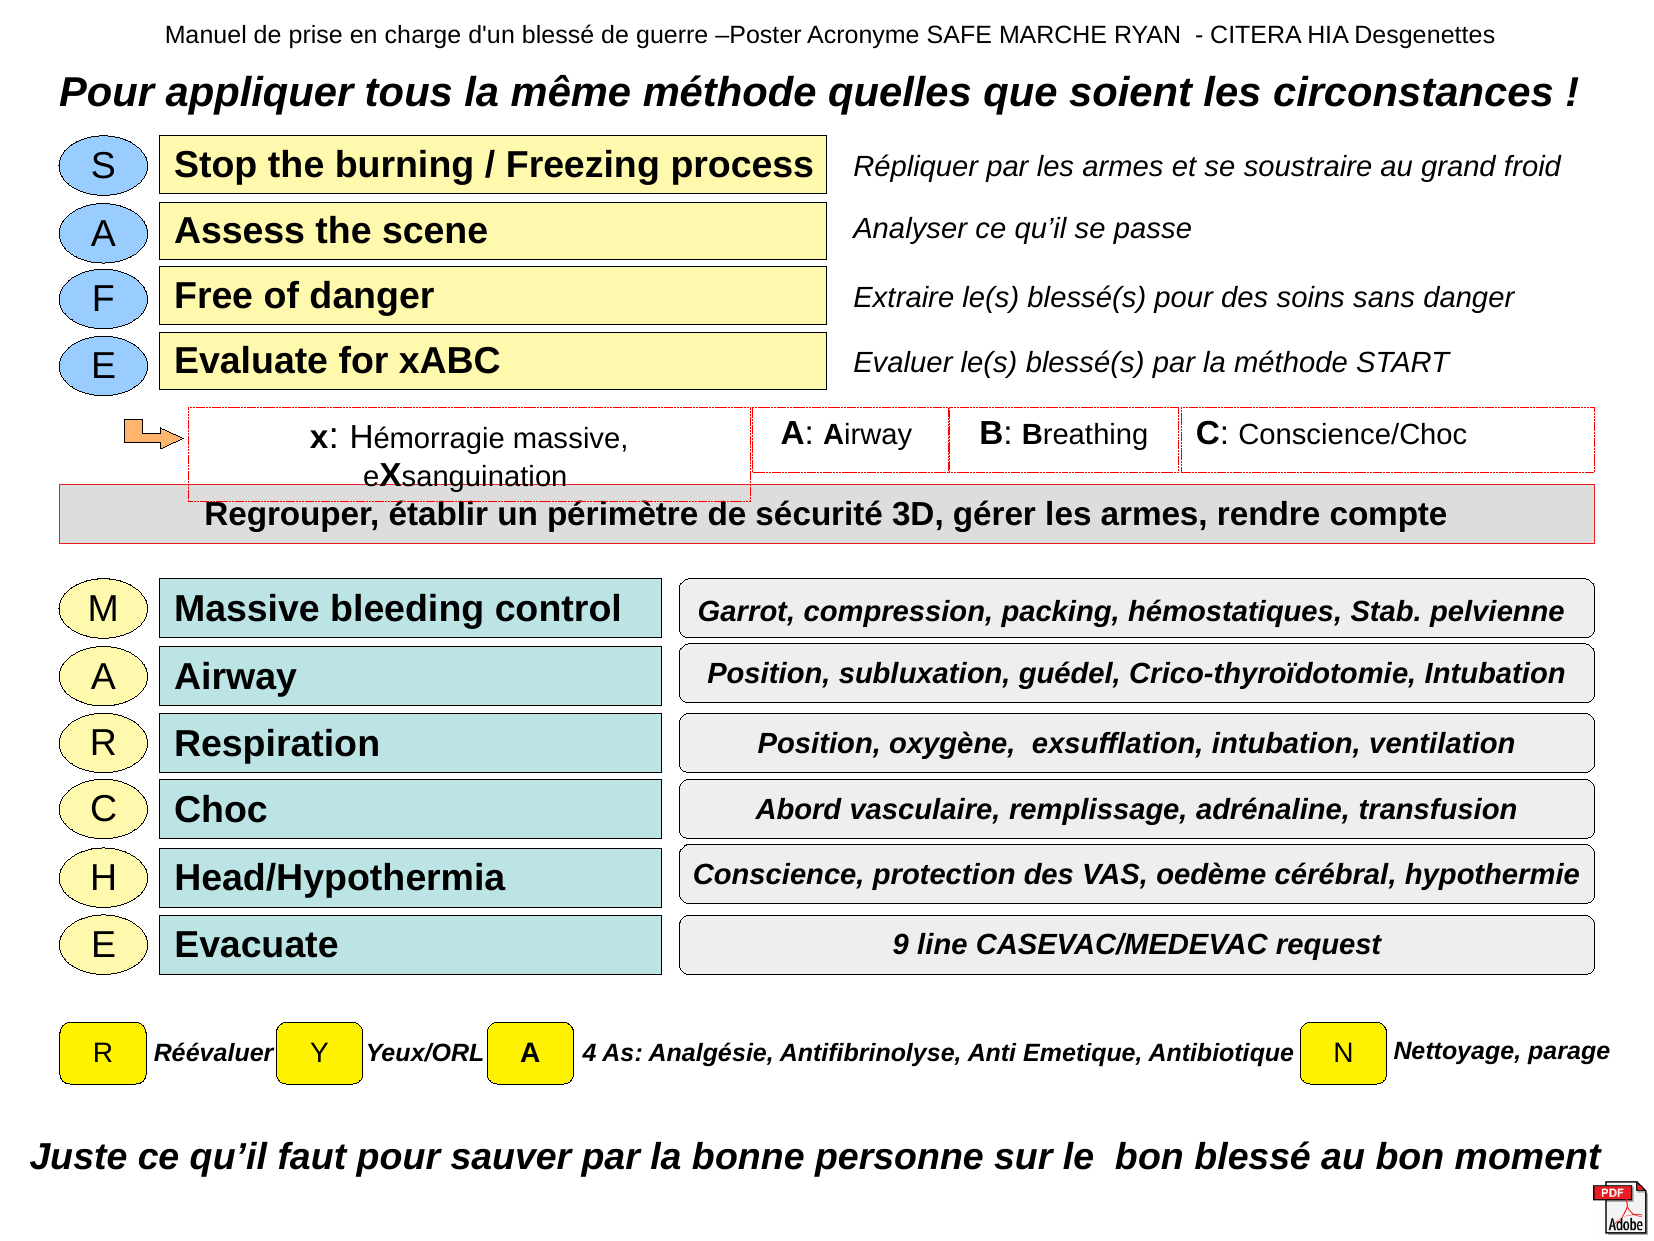

Manuel de prise en charge d'un blessé de guerre –Poster Acronyme SAFE MARCHE RYAN - CITERA HIA Desgenettes
Pour appliquer tous la même méthode quelles que soient les circonstances !
S
Stop the burning / Freezing process
Répliquer par les armes et se soustraire au grand froid
Assess the scene
A
Analyser ce qu’il se passe
Free of danger
F
Extraire le(s) blessé(s) pour des soins sans danger
Evaluate for xABC
E
Evaluer le(s) blessé(s) par la méthode START
x: Hémorragie massive, eXsanguination
A: Airway
B: Breathing
C: Conscience/Choc
Regrouper, établir un périmètre de sécurité 3D, gérer les armes, rendre compte
M
Garrot, compression, packing, hémostatiques, Stab. pelvienne
Massive bleeding control
Position, subluxation, guédel, Crico-thyroïdotomie, Intubation
A
Airway
R
Respiration
Position, oxygène, exsufflation, intubation, ventilation
C
Choc
Abord vasculaire, remplissage, adrénaline, transfusion
Conscience, protection des VAS, oedème cérébral, hypothermie
H
Head/Hypothermia
E
Evacuate
9 line CASEVAC/MEDEVAC request
R
Y
A
N
Nettoyage, parage
Réévaluer
Yeux/ORL
4 As: Analgésie, Antifibrinolyse, Anti Emetique, Antibiotique
Juste ce qu’il faut pour sauver par la bonne personne sur le bon blessé au bon moment